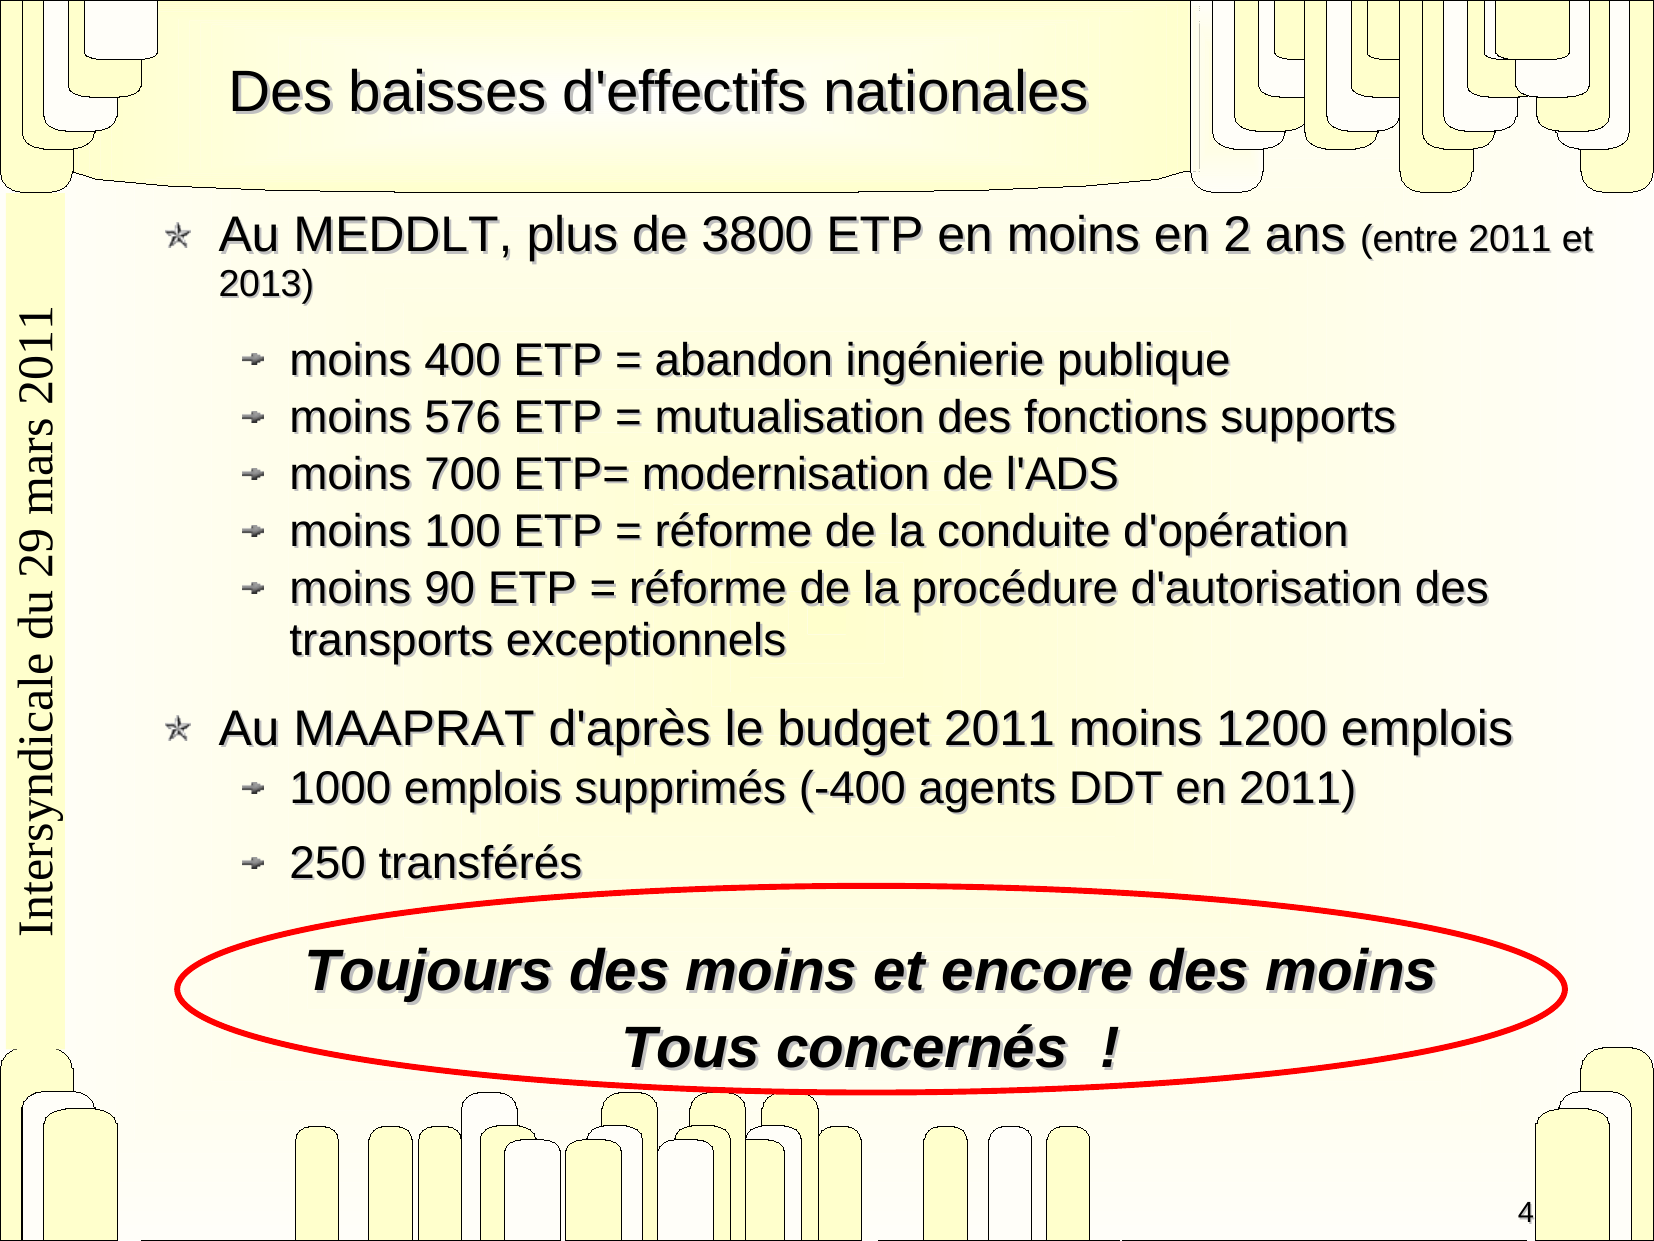

# Des baisses d'effectifs nationales
Au MEDDLT, plus de 3800 ETP en moins en 2 ans (entre 2011 et 2013)
moins 400 ETP = abandon ingénierie publique
moins 576 ETP = mutualisation des fonctions supports
moins 700 ETP= modernisation de l'ADS
moins 100 ETP = réforme de la conduite d'opération
moins 90 ETP = réforme de la procédure d'autorisation des transports exceptionnels
Au MAAPRAT d'après le budget 2011 moins 1200 emplois
1000 emplois supprimés (-400 agents DDT en 2011)
250 transférés
Toujours des moins et encore des moins
Tous concernés !